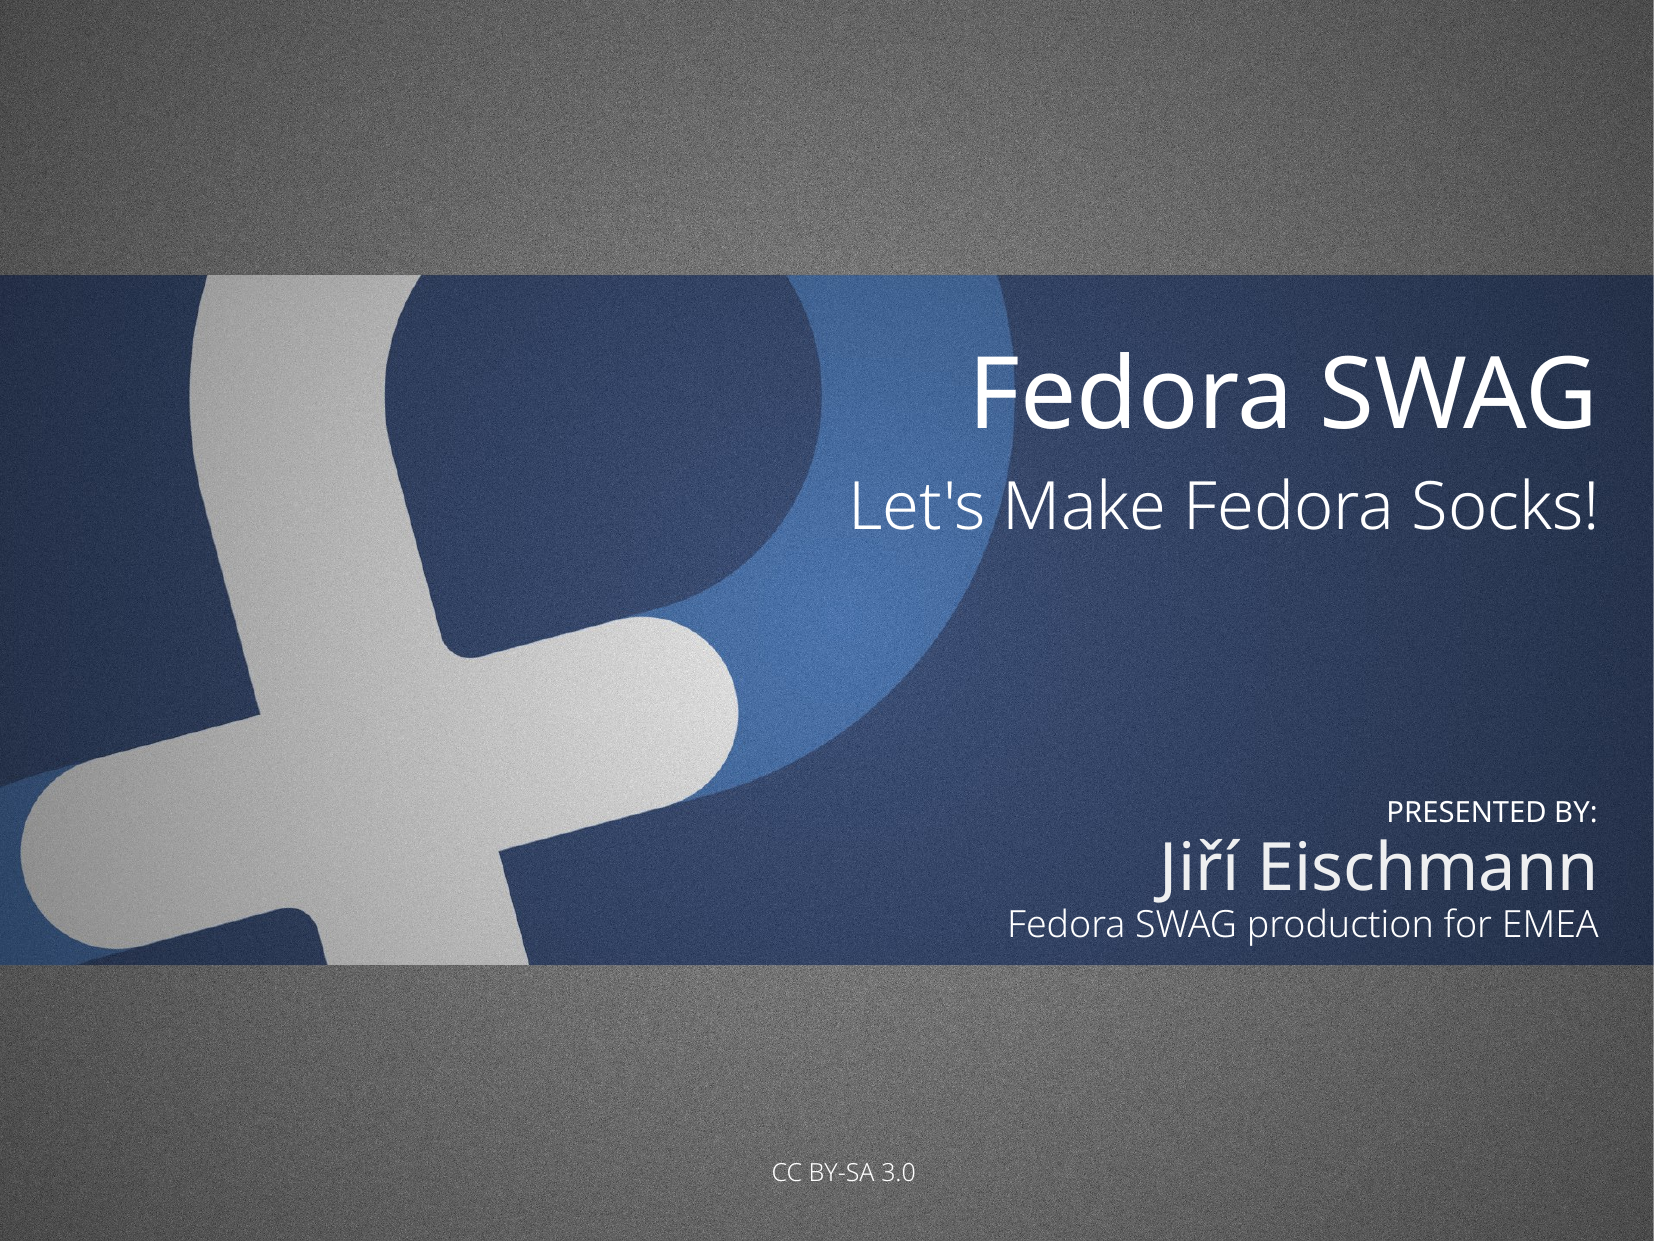

# Fedora SWAG
Let's Make Fedora Socks!
PRESENTED BY:
Jiří Eischmann
Fedora SWAG production for EMEA
CC BY-SA 3.0